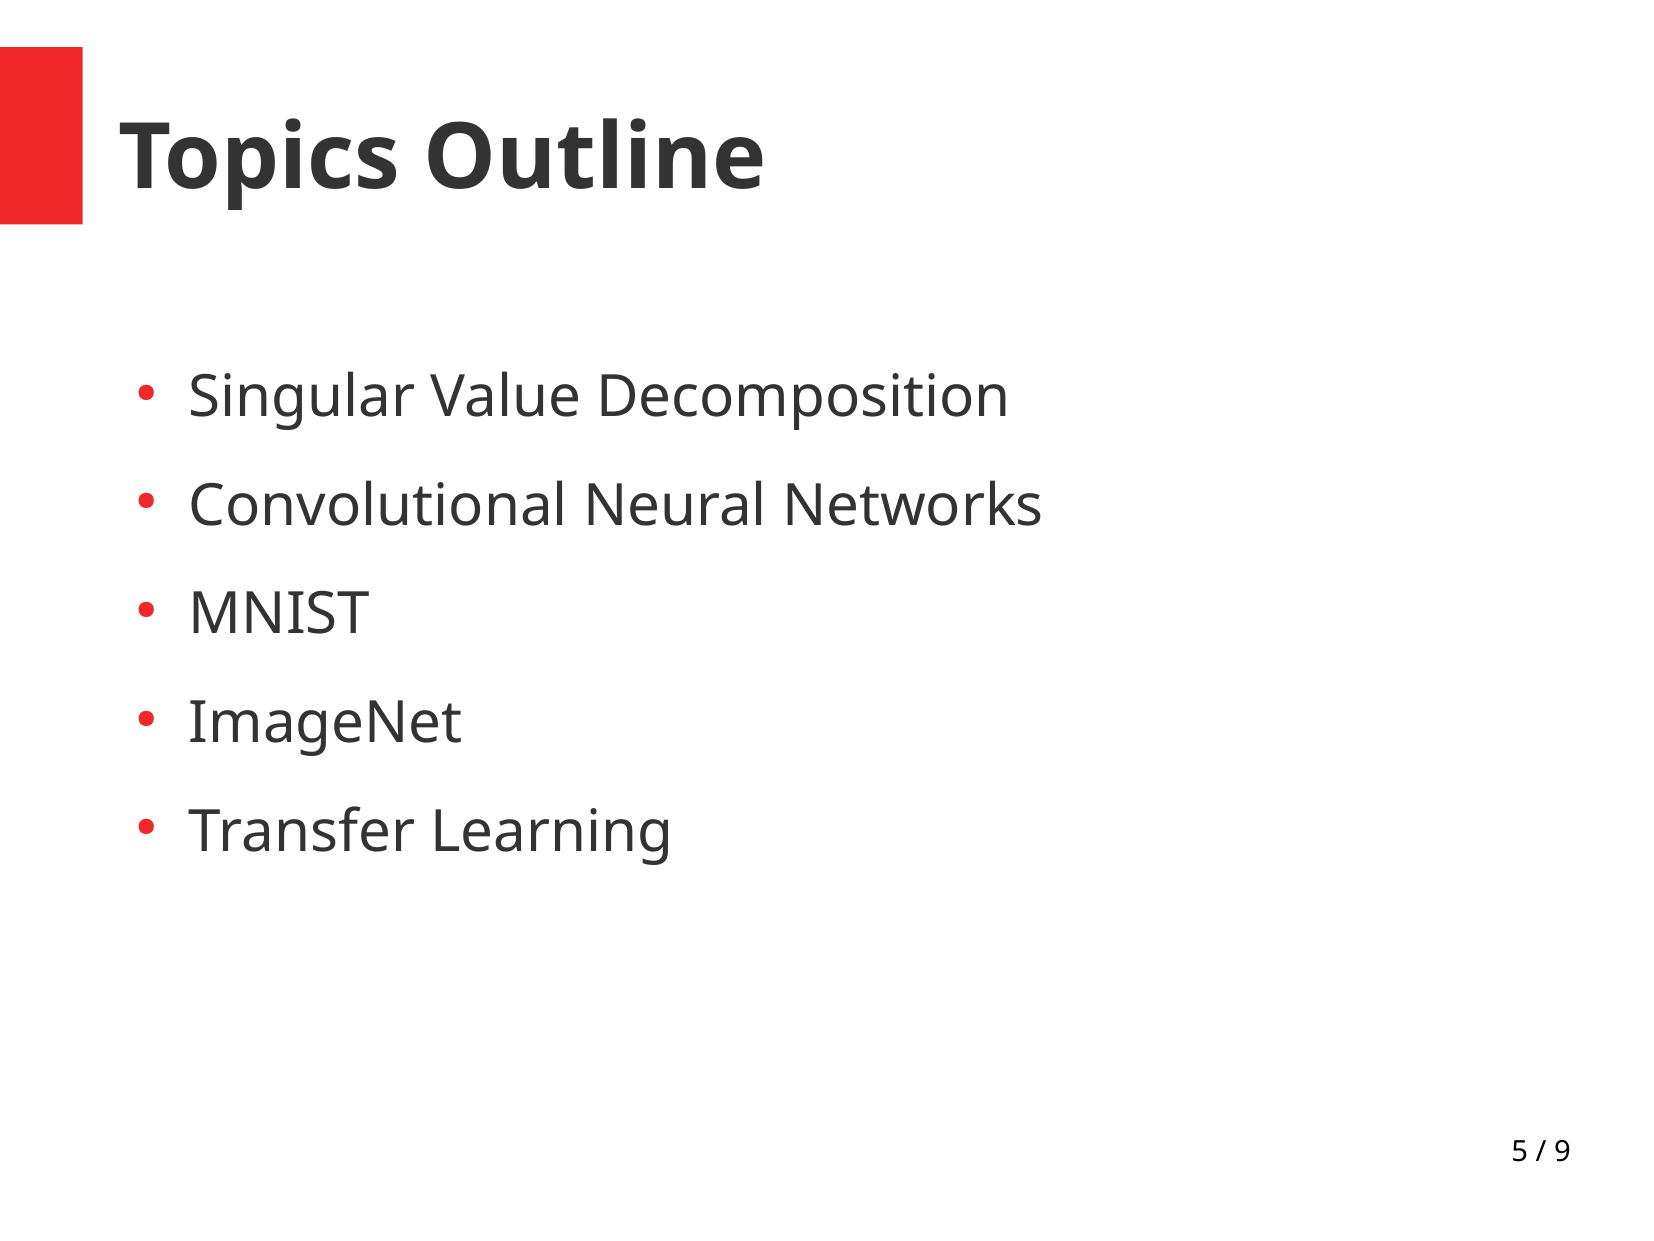

# Topics Outline
Singular Value Decomposition
Convolutional Neural Networks
MNIST
ImageNet
Transfer Learning
5